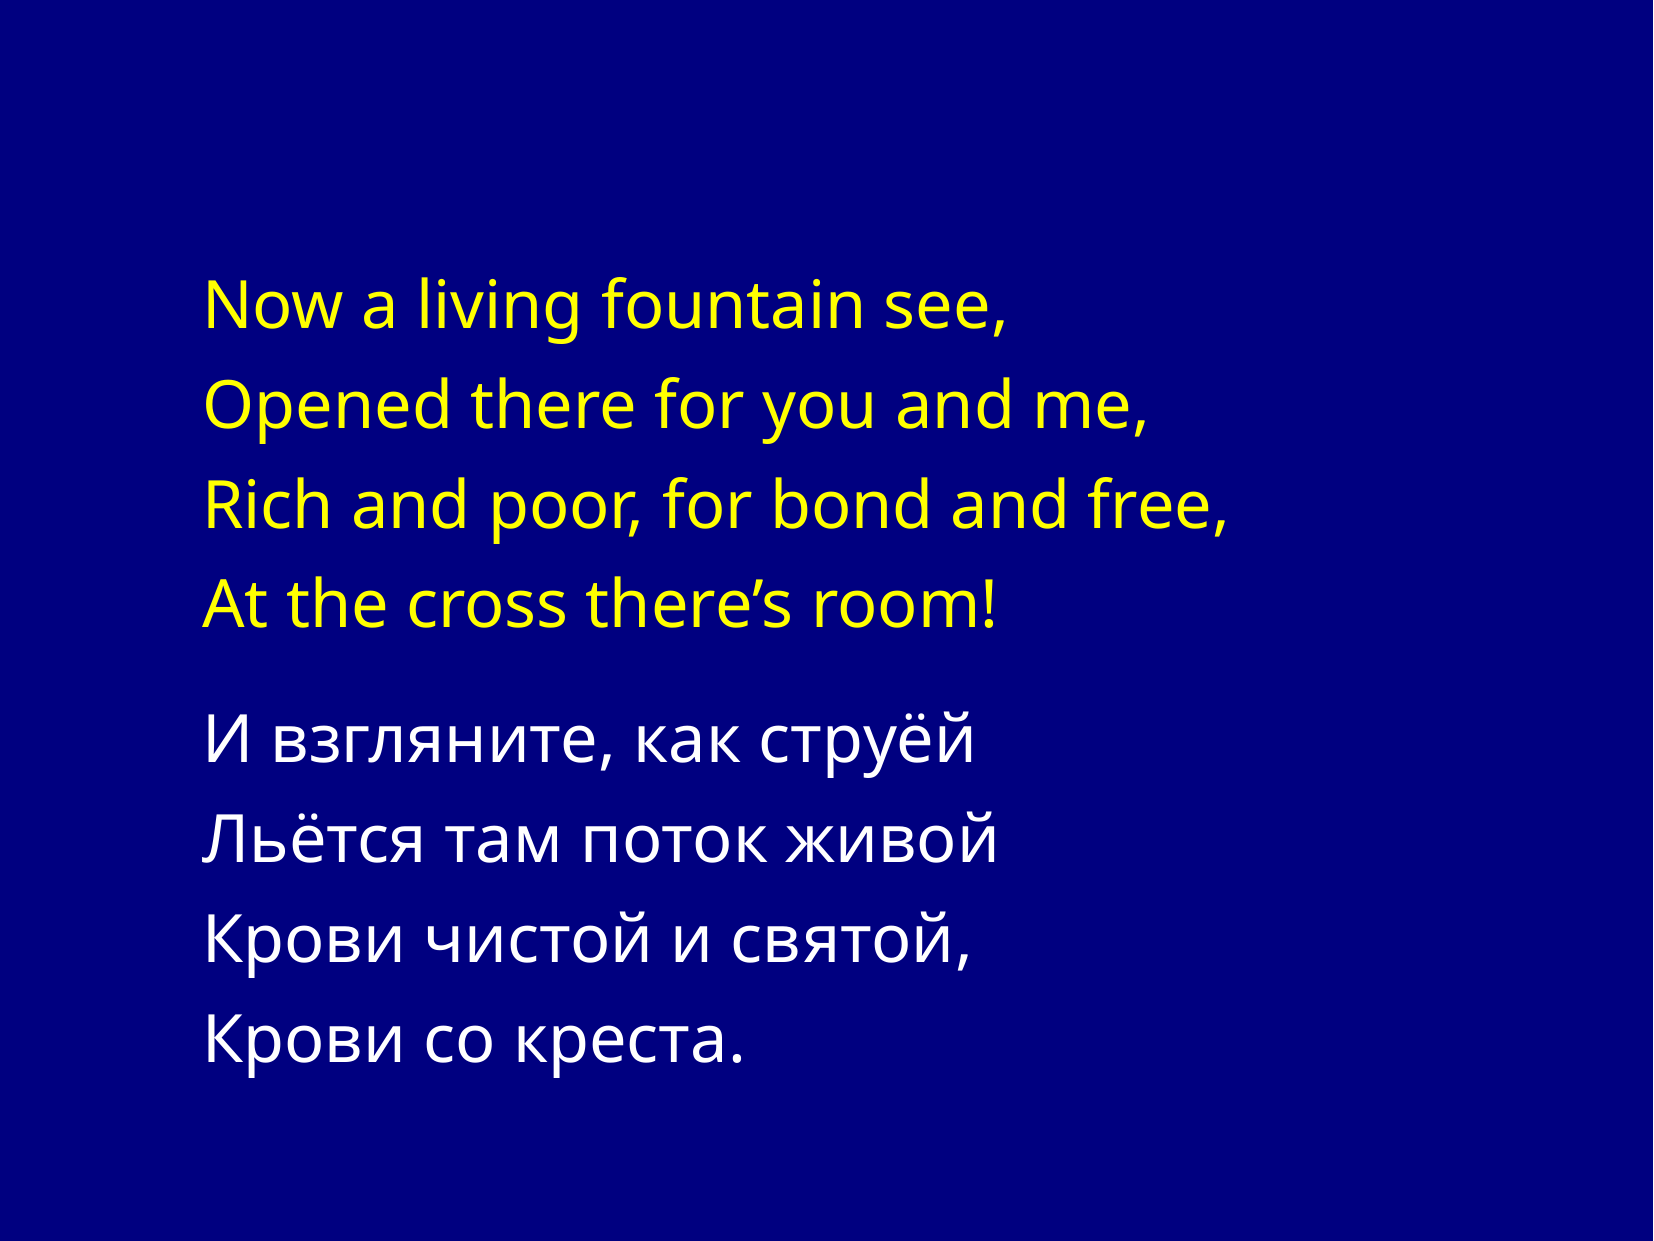

Now a living fountain see,
	Opened there for you and me,
	Rich and poor, for bond and free,
	At the cross there’s room!
	И взгляните, как струёй
	Льётся там поток живой
	Крови чистой и святой,
	Крови со креста.